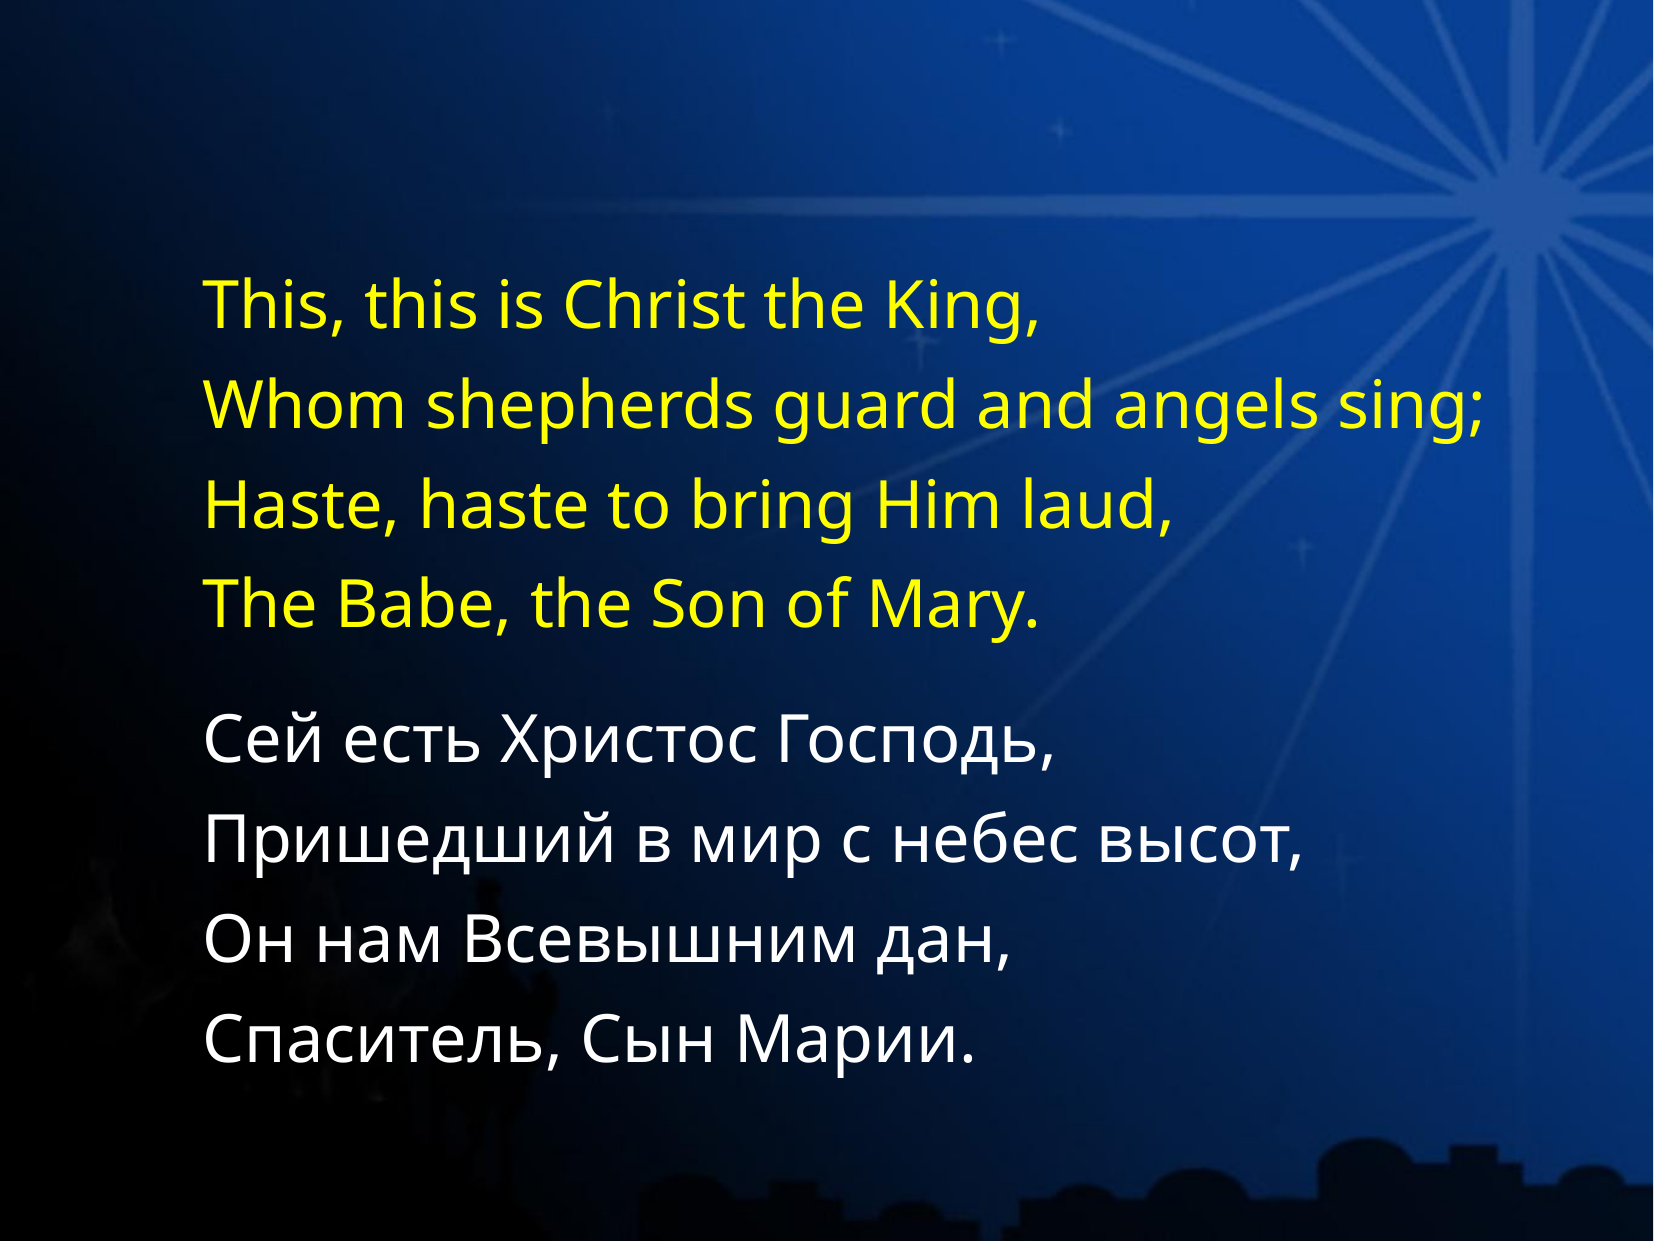

This, this is Christ the King,
	Whom shepherds guard and angels sing;
	Haste, haste to bring Him laud,
	The Babe, the Son of Mary.
	Сей есть Христос Господь,
	Пришедший в мир с небес высот,
	Он нам Всевышним дан,
	Спаситель, Сын Марии.